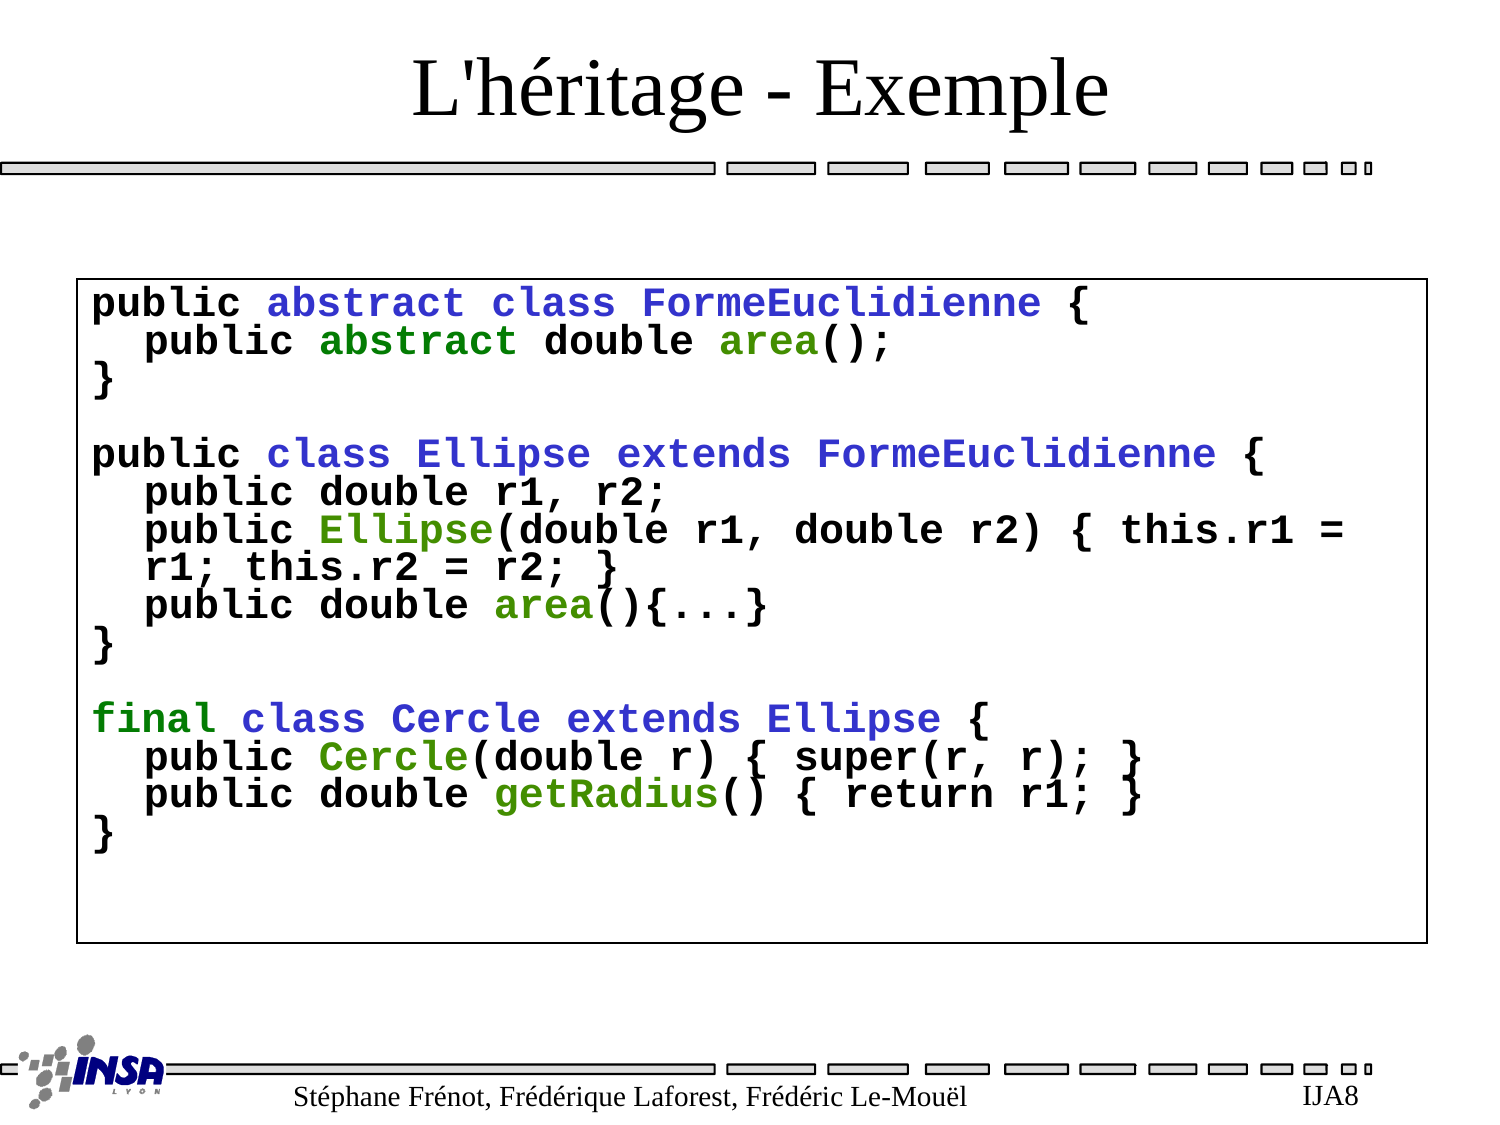

# L'héritage - Exemple
public abstract class FormeEuclidienne {
	public abstract double area();
}
public class Ellipse extends FormeEuclidienne {
	public double r1, r2;
	public Ellipse(double r1, double r2) { this.r1 = r1; this.r2 = r2; }
	public double area(){...}
}
final class Cercle extends Ellipse {
	public Cercle(double r) { super(r, r); }
	public double getRadius() { return r1; }
}